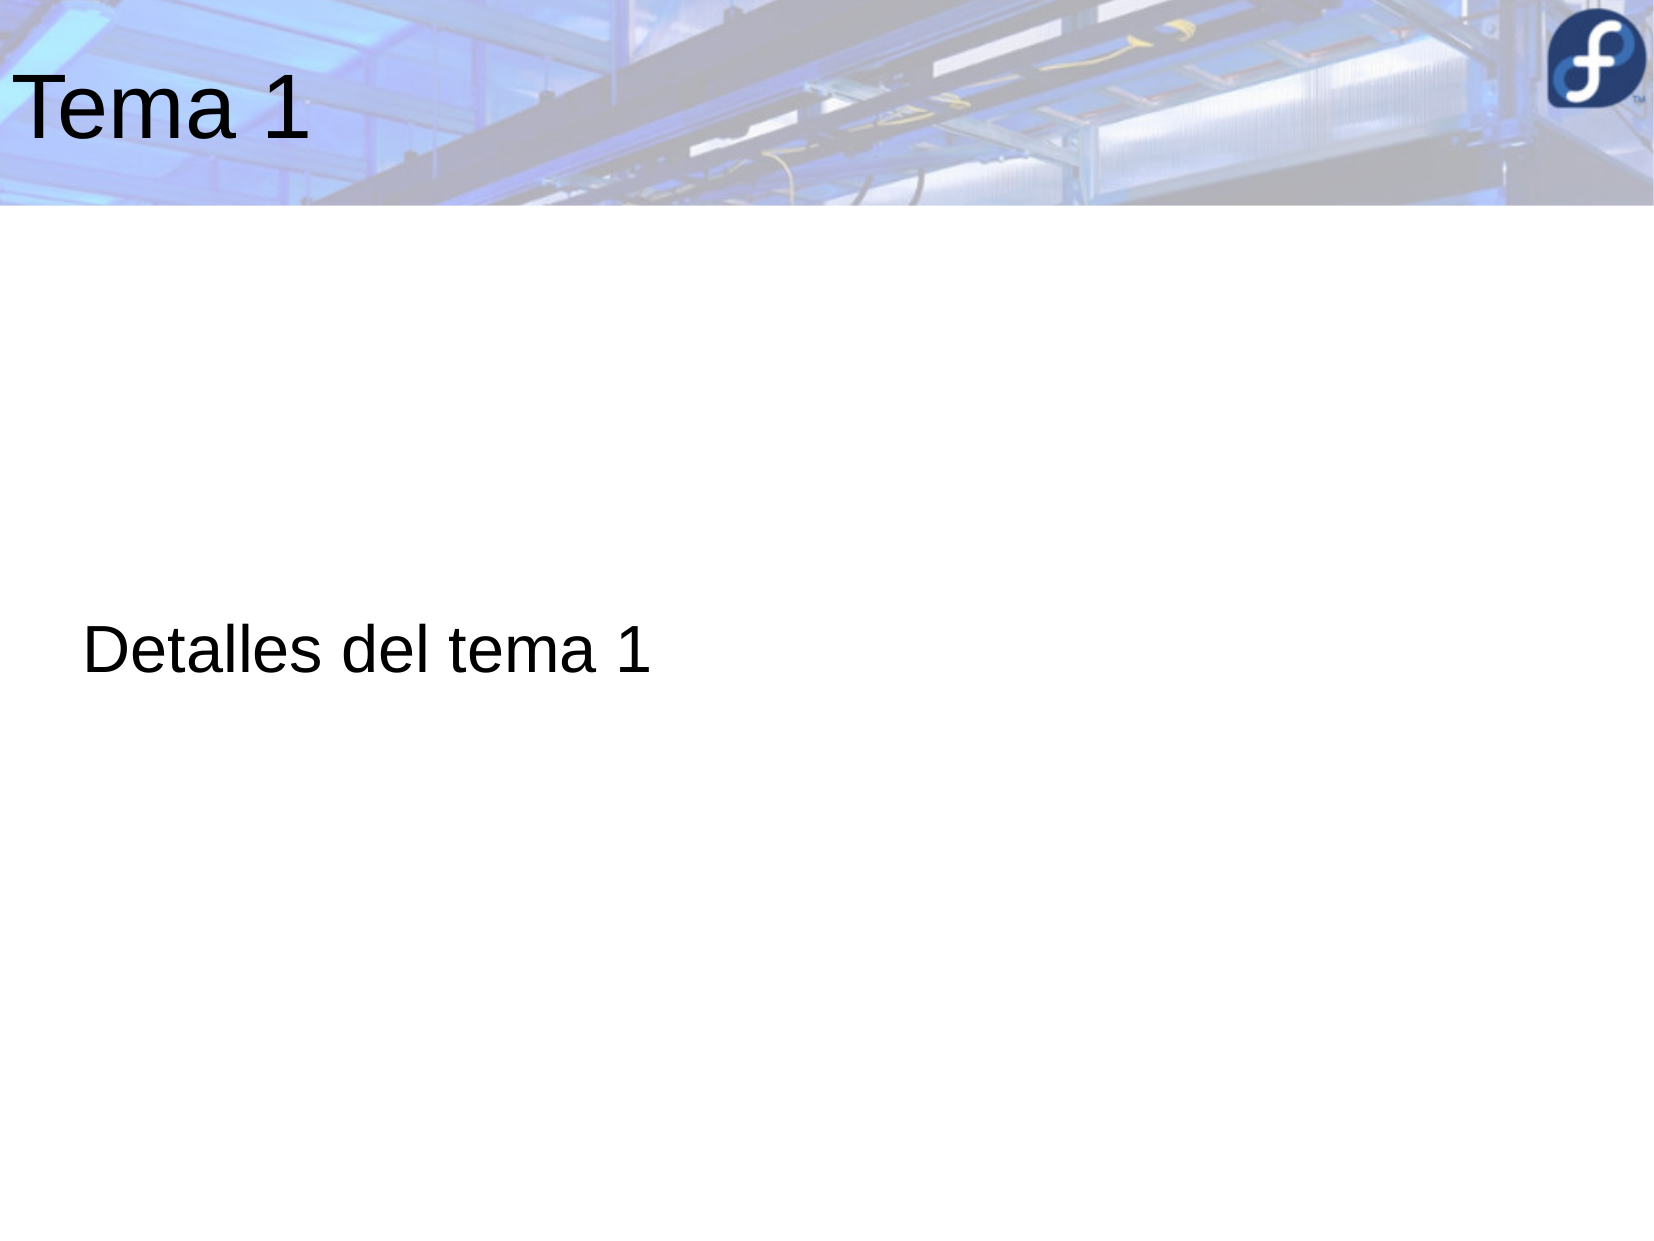

# Tema 1
Detalles del tema 1